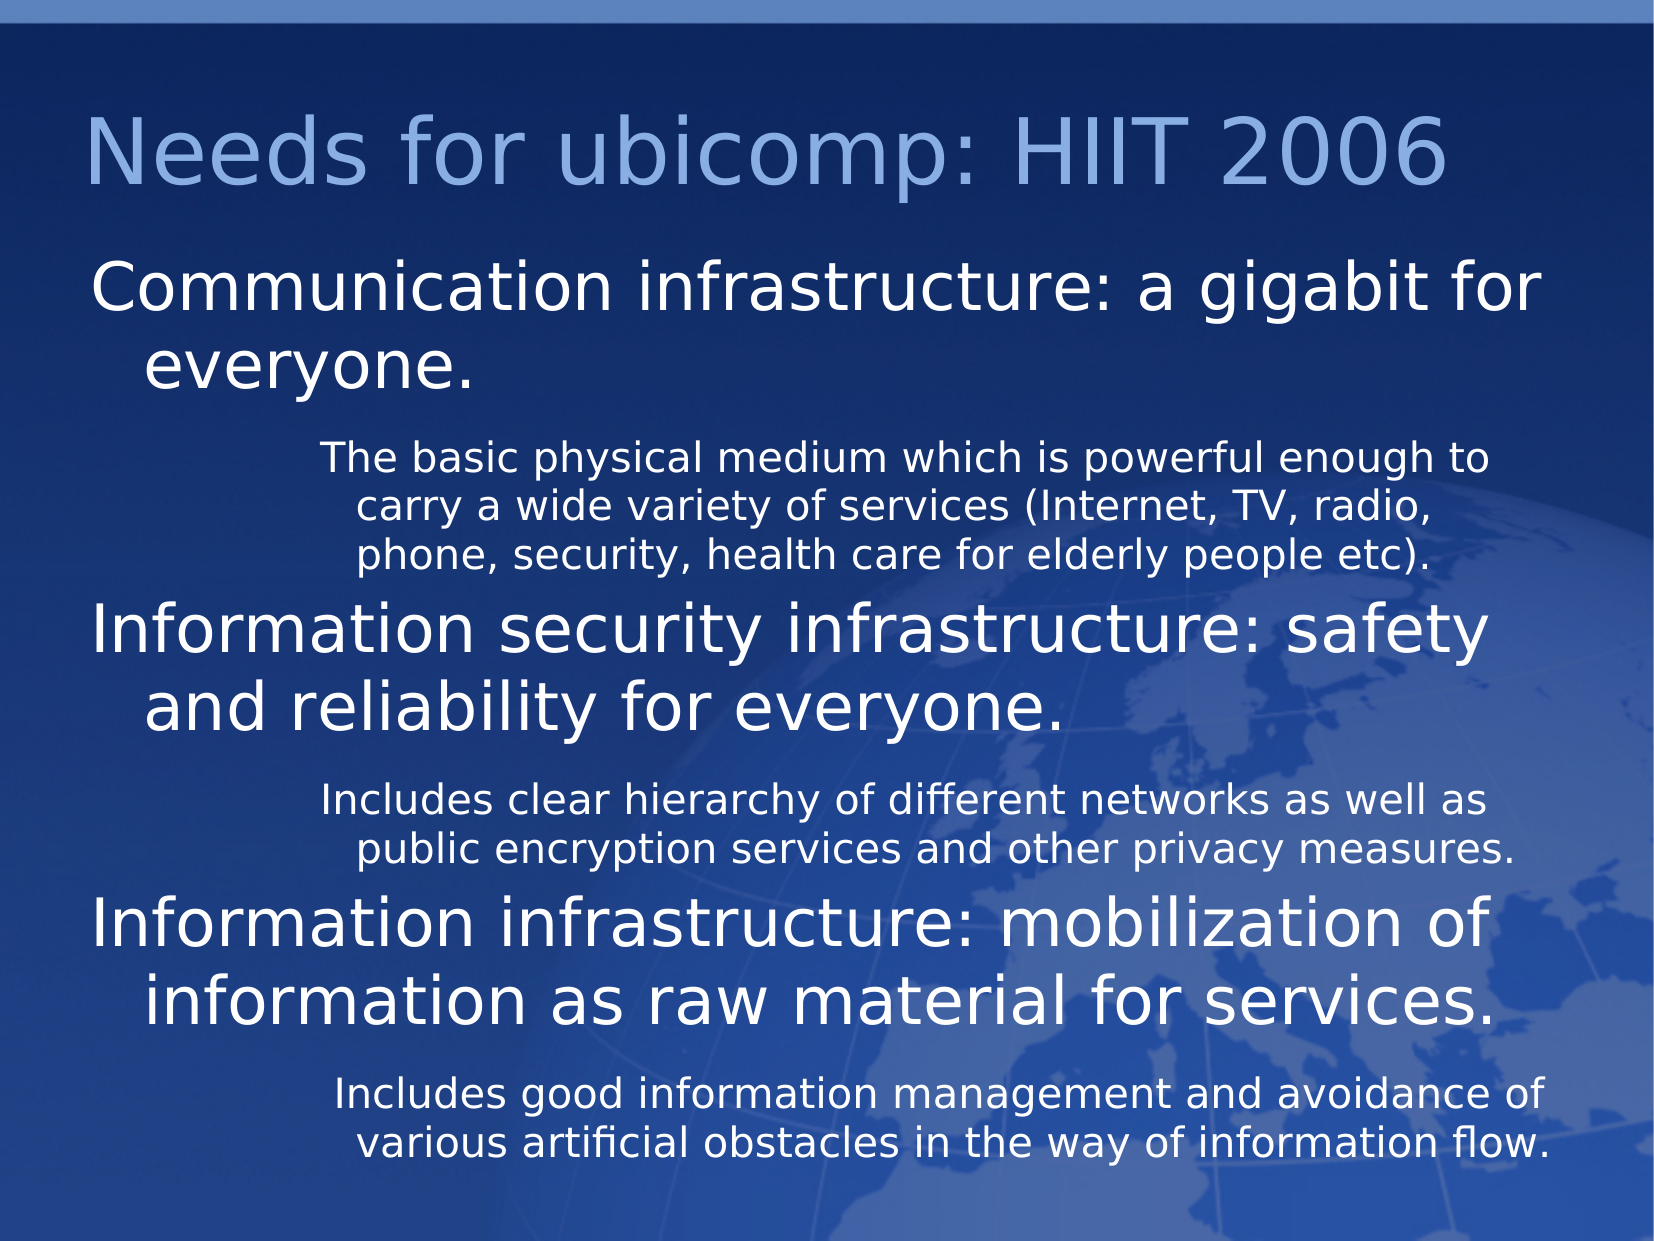

# Needs for ubicomp: HIIT 2006
Communication infrastructure: a gigabit for everyone.
The basic physical medium which is powerful enough to carry a wide variety of services (Internet, TV, radio, phone, security, health care for elderly people etc).
Information security infrastructure: safety and reliability for everyone.
Includes clear hierarchy of different networks as well as public encryption services and other privacy measures.
Information infrastructure: mobilization of information as raw material for services.
 Includes good information management and avoidance of various artificial obstacles in the way of information flow.